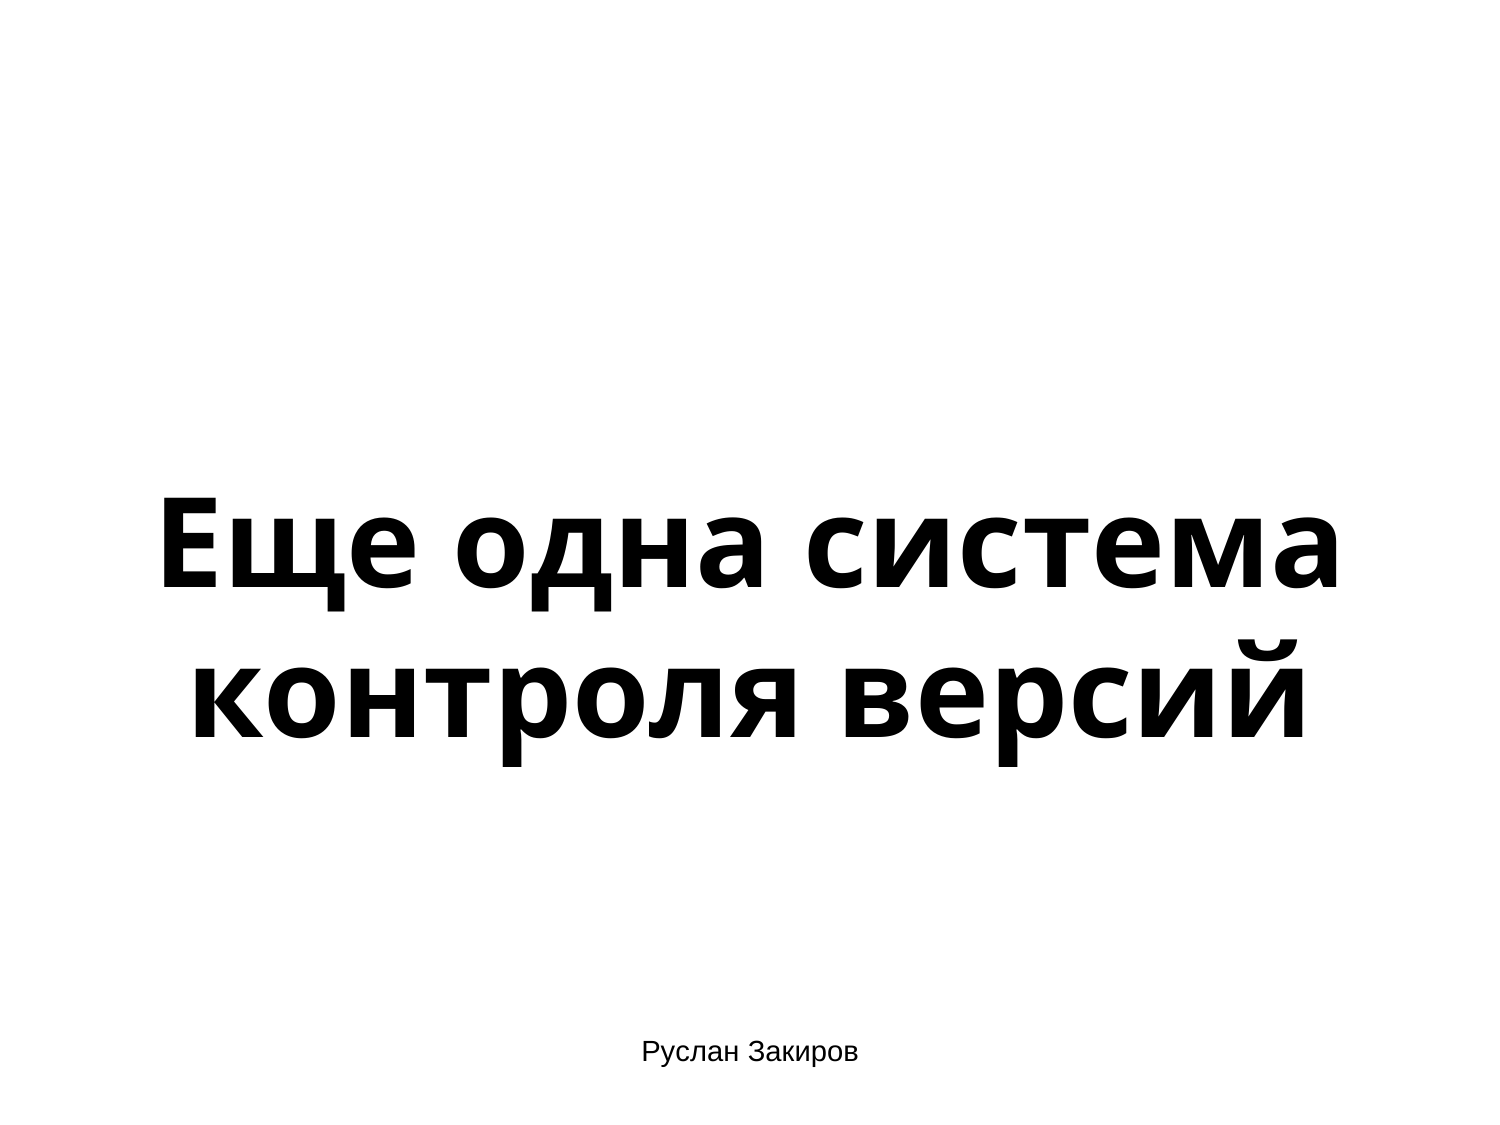

# Еще одна система контроля версий
Руслан Закиров